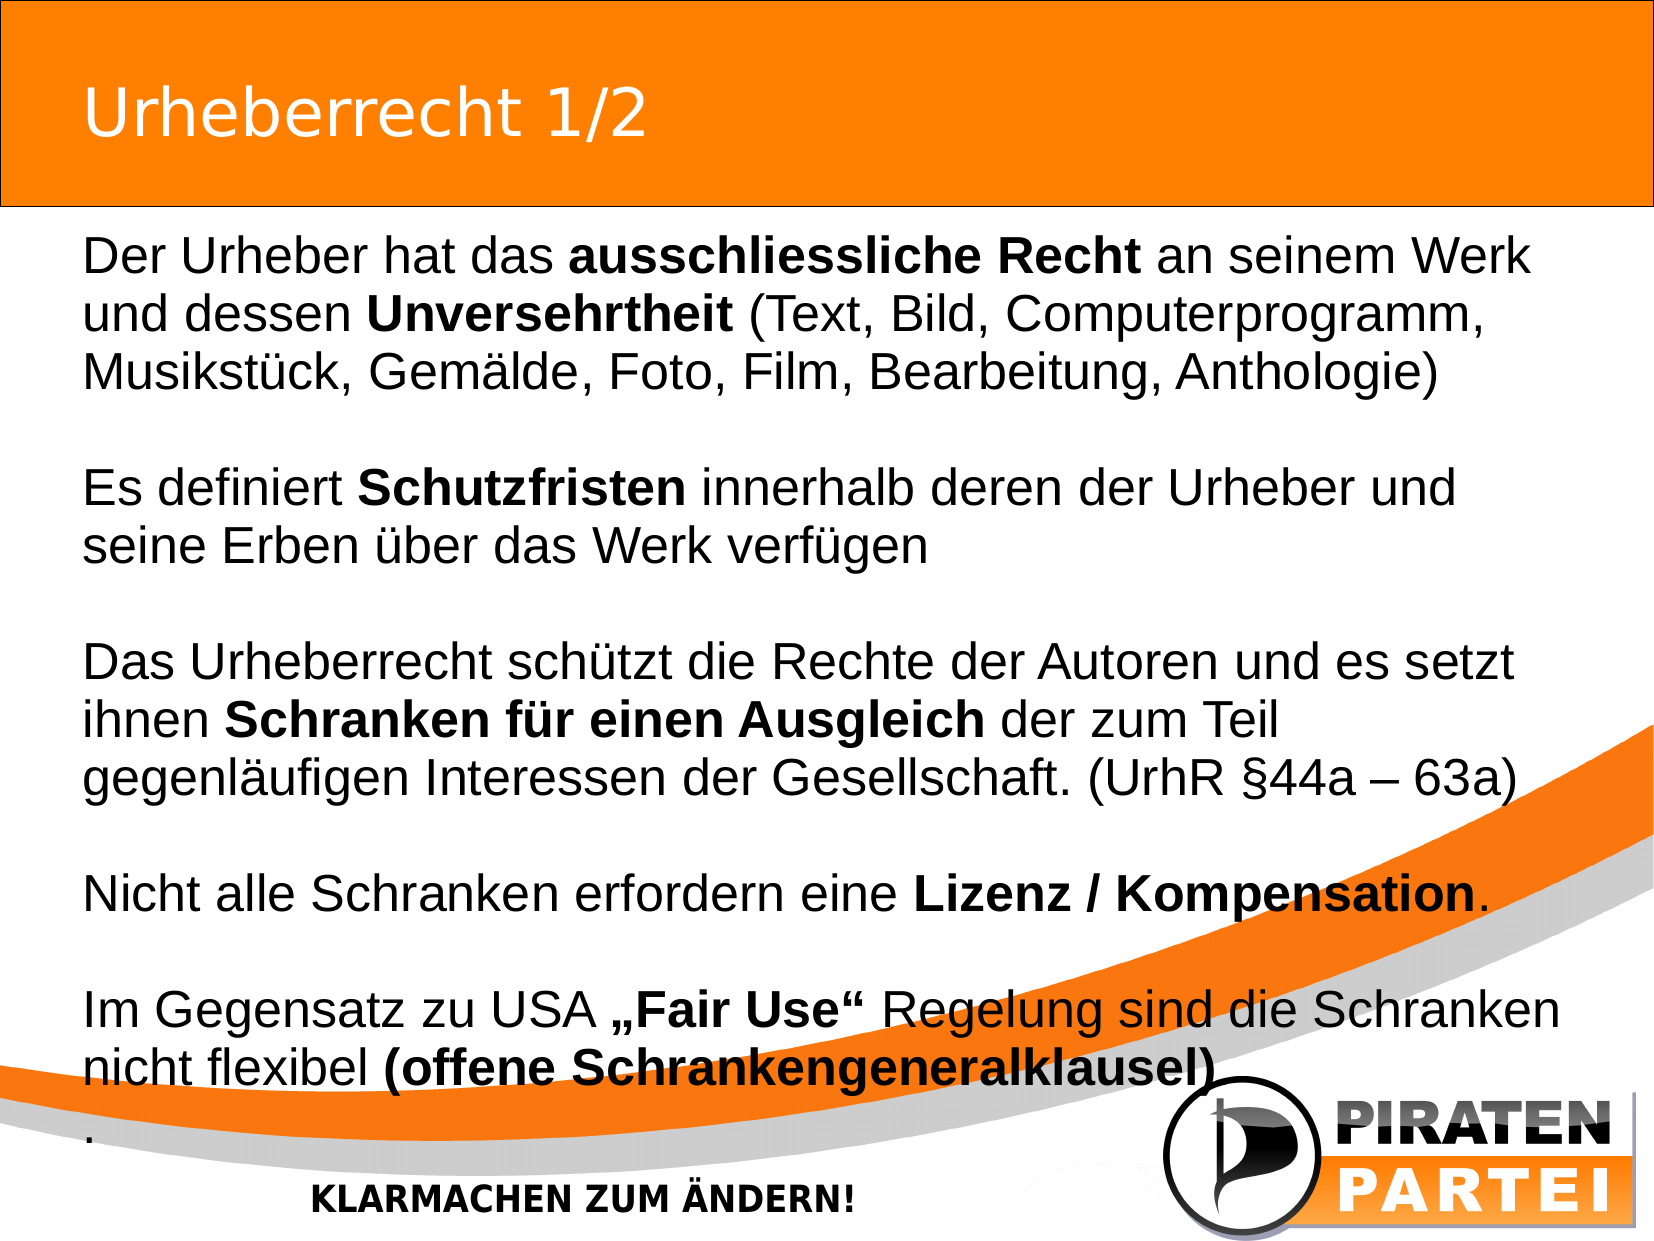

# Urheberrecht 1/2
Der Urheber hat das ausschliessliche Recht an seinem Werk und dessen Unversehrtheit (Text, Bild, Computerprogramm, Musikstück, Gemälde, Foto, Film, Bearbeitung, Anthologie)
Es definiert Schutzfristen innerhalb deren der Urheber und seine Erben über das Werk verfügen
Das Urheberrecht schützt die Rechte der Autoren und es setzt ihnen Schranken für einen Ausgleich der zum Teil gegenläufigen Interessen der Gesellschaft. (UrhR §44a – 63a)
Nicht alle Schranken erfordern eine Lizenz / Kompensation.
Im Gegensatz zu USA „Fair Use“ Regelung sind die Schranken nicht flexibel (offene Schrankengeneralklausel).
.